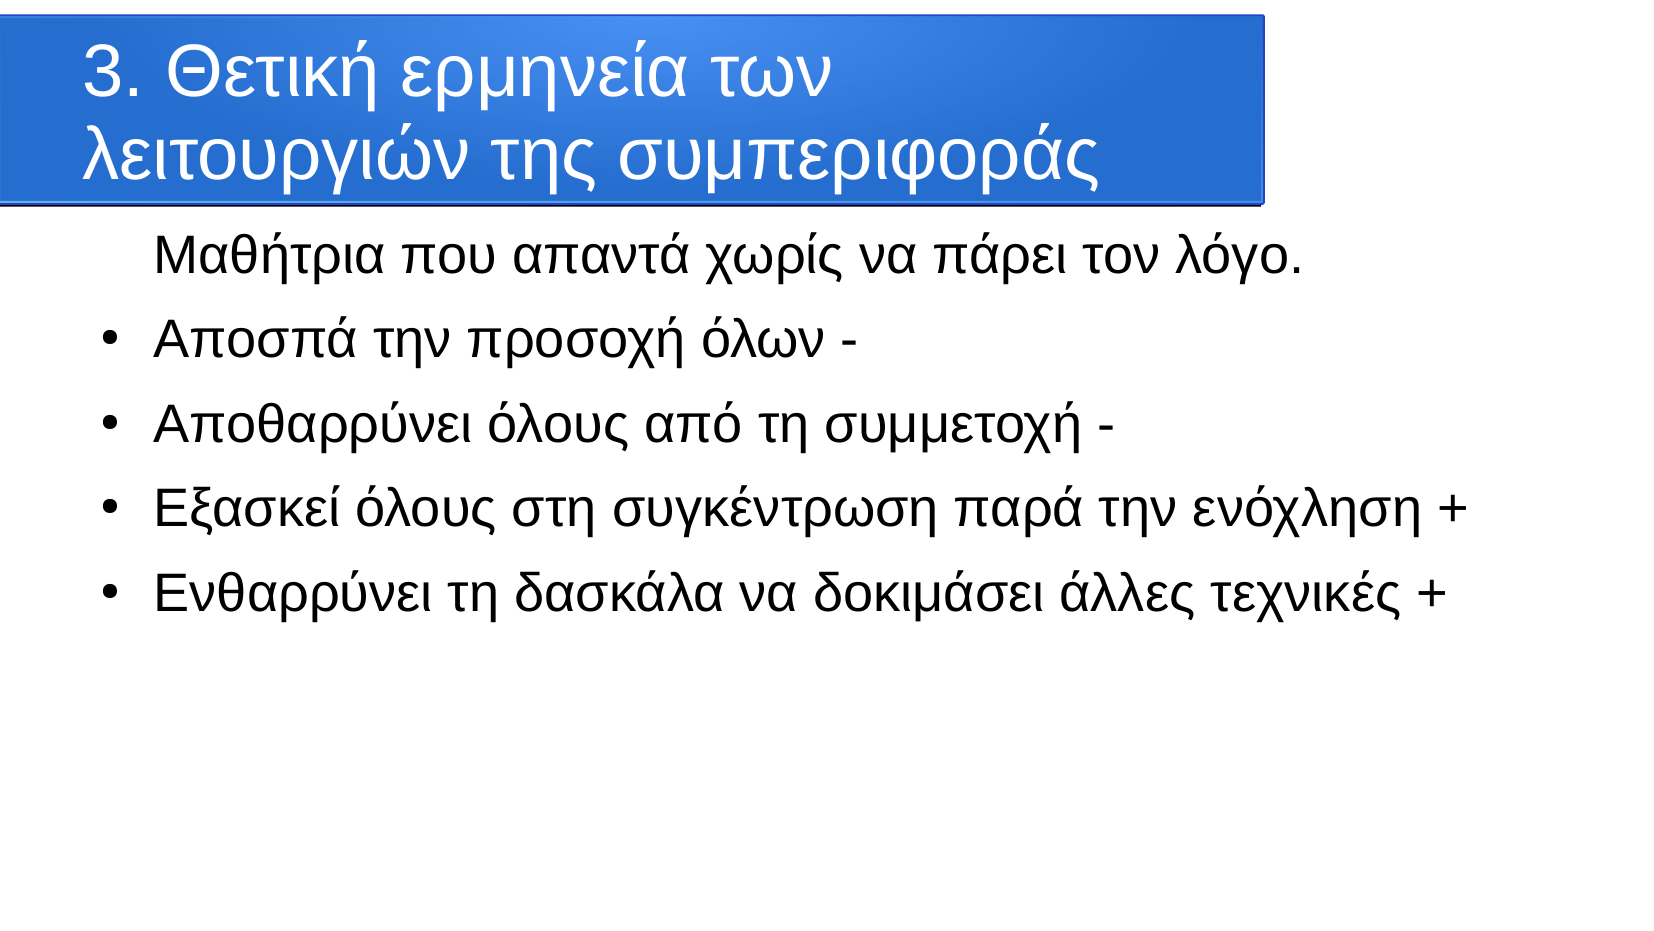

# 3. Θετική ερμηνεία των λειτουργιών της συμπεριφοράς
Μαθήτρια που απαντά χωρίς να πάρει τον λόγο.
Αποσπά την προσοχή όλων -
Αποθαρρύνει όλους από τη συμμετοχή -
Εξασκεί όλους στη συγκέντρωση παρά την ενόχληση +
Ενθαρρύνει τη δασκάλα να δοκιμάσει άλλες τεχνικές +